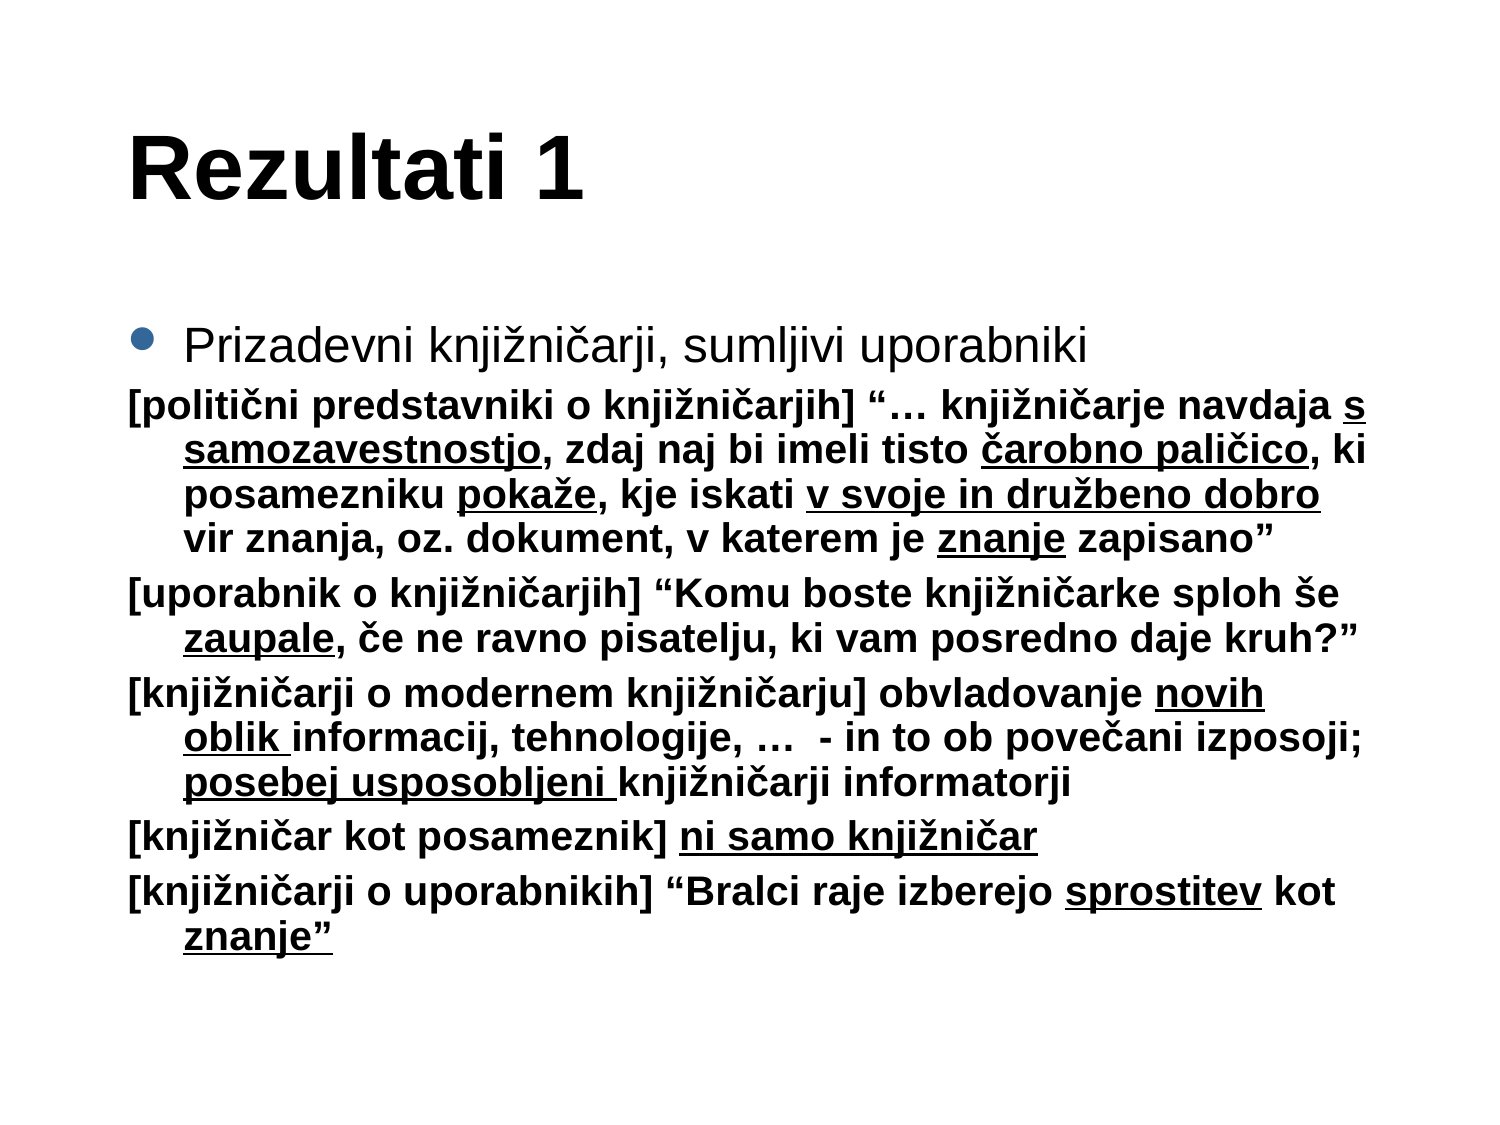

# Rezultati 1
Prizadevni knjižničarji, sumljivi uporabniki
[politični predstavniki o knjižničarjih] “… knjižničarje navdaja s samozavestnostjo, zdaj naj bi imeli tisto čarobno paličico, ki posamezniku pokaže, kje iskati v svoje in družbeno dobro vir znanja, oz. dokument, v katerem je znanje zapisano”
[uporabnik o knjižničarjih] “Komu boste knjižničarke sploh še zaupale, če ne ravno pisatelju, ki vam posredno daje kruh?”
[knjižničarji o modernem knjižničarju] obvladovanje novih oblik informacij, tehnologije, … - in to ob povečani izposoji; posebej usposobljeni knjižničarji informatorji
[knjižničar kot posameznik] ni samo knjižničar
[knjižničarji o uporabnikih] “Bralci raje izberejo sprostitev kot znanje”